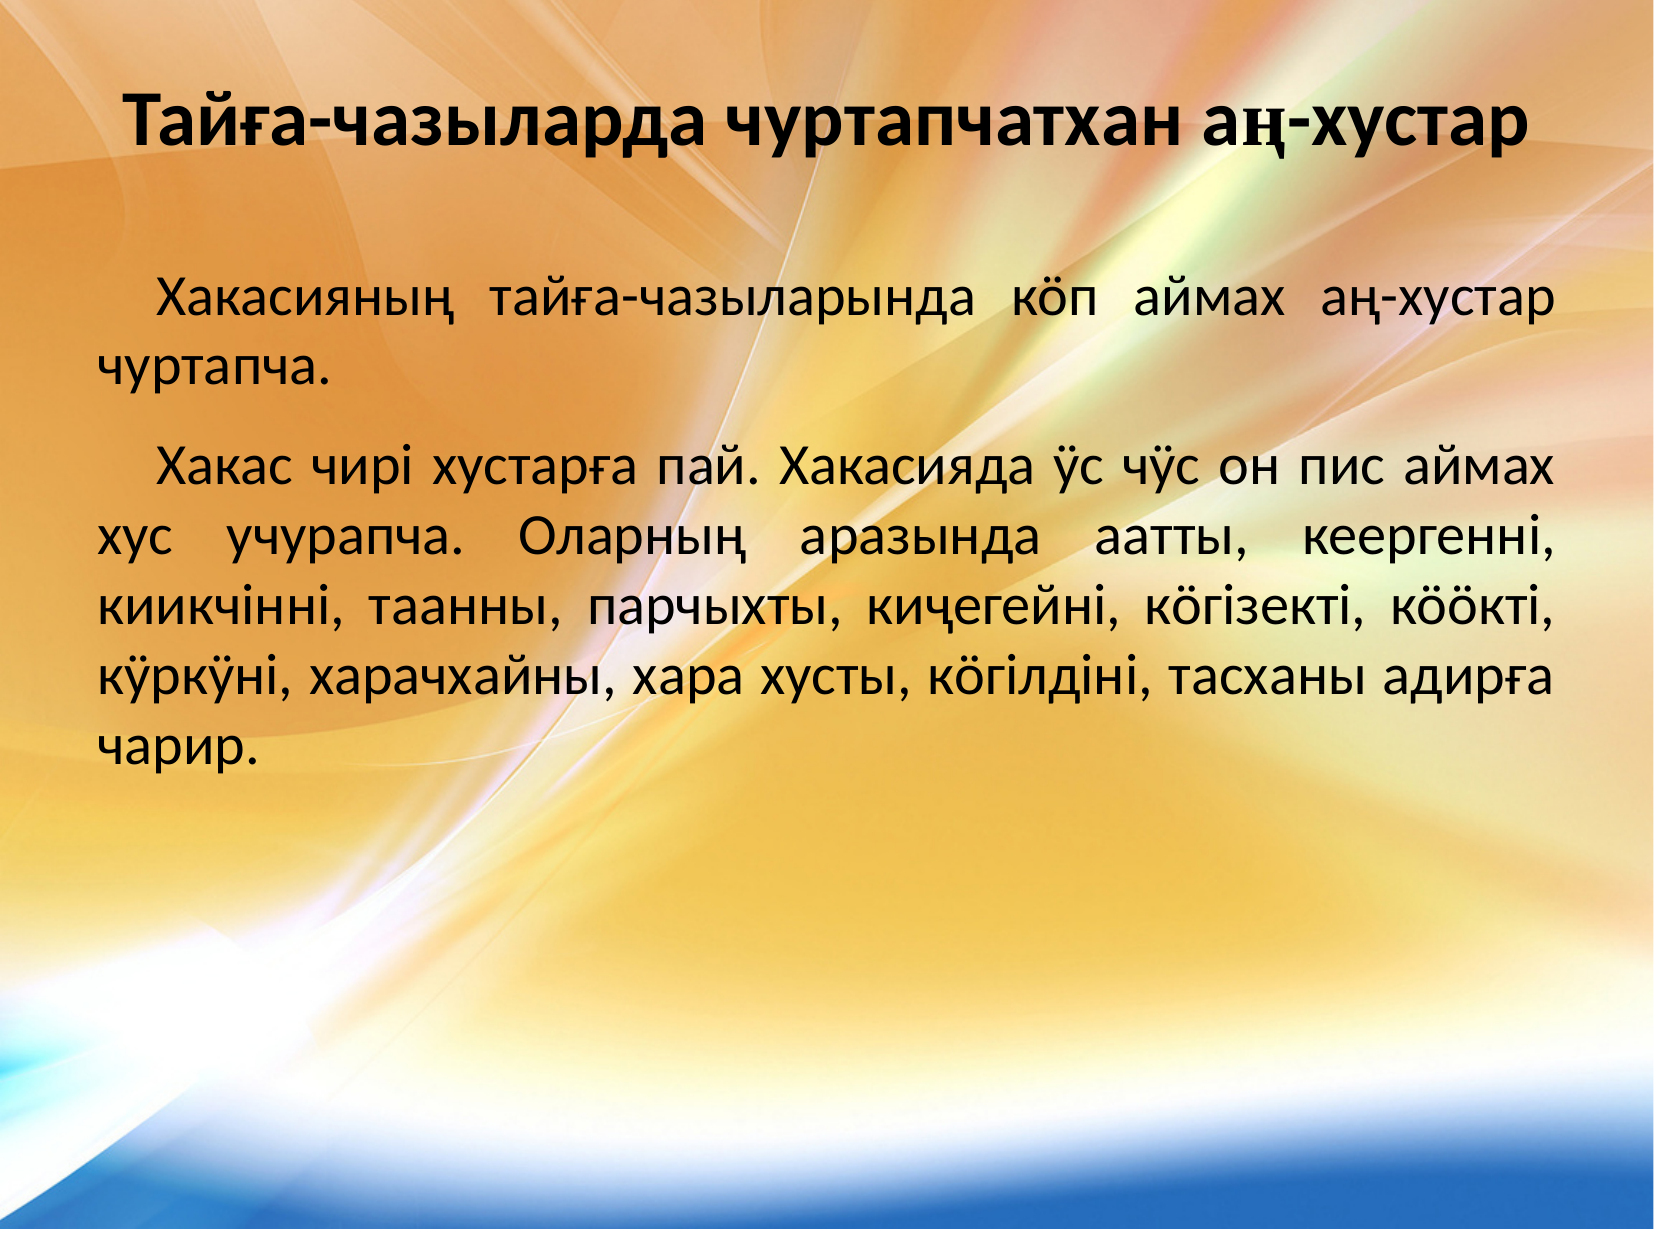

# Тайға-чазыларда чуртапчатхан аң-хустар
Хакасияның тайға-чазыларында кӧп аймах аң-хустар чуртапча.
Хакас чирi хустарға пай. Хакасияда ӱс чӱс он пис аймах хус учурапча. Оларның аразында аатты, кеергенні, киикчінні, таанны, парчыхты, киҷегейні, кӧгізекті, кӧӧкті, кӱркӱні, харачхайны, хара хусты, кӧгілдіні, тасханы адирға чарир.